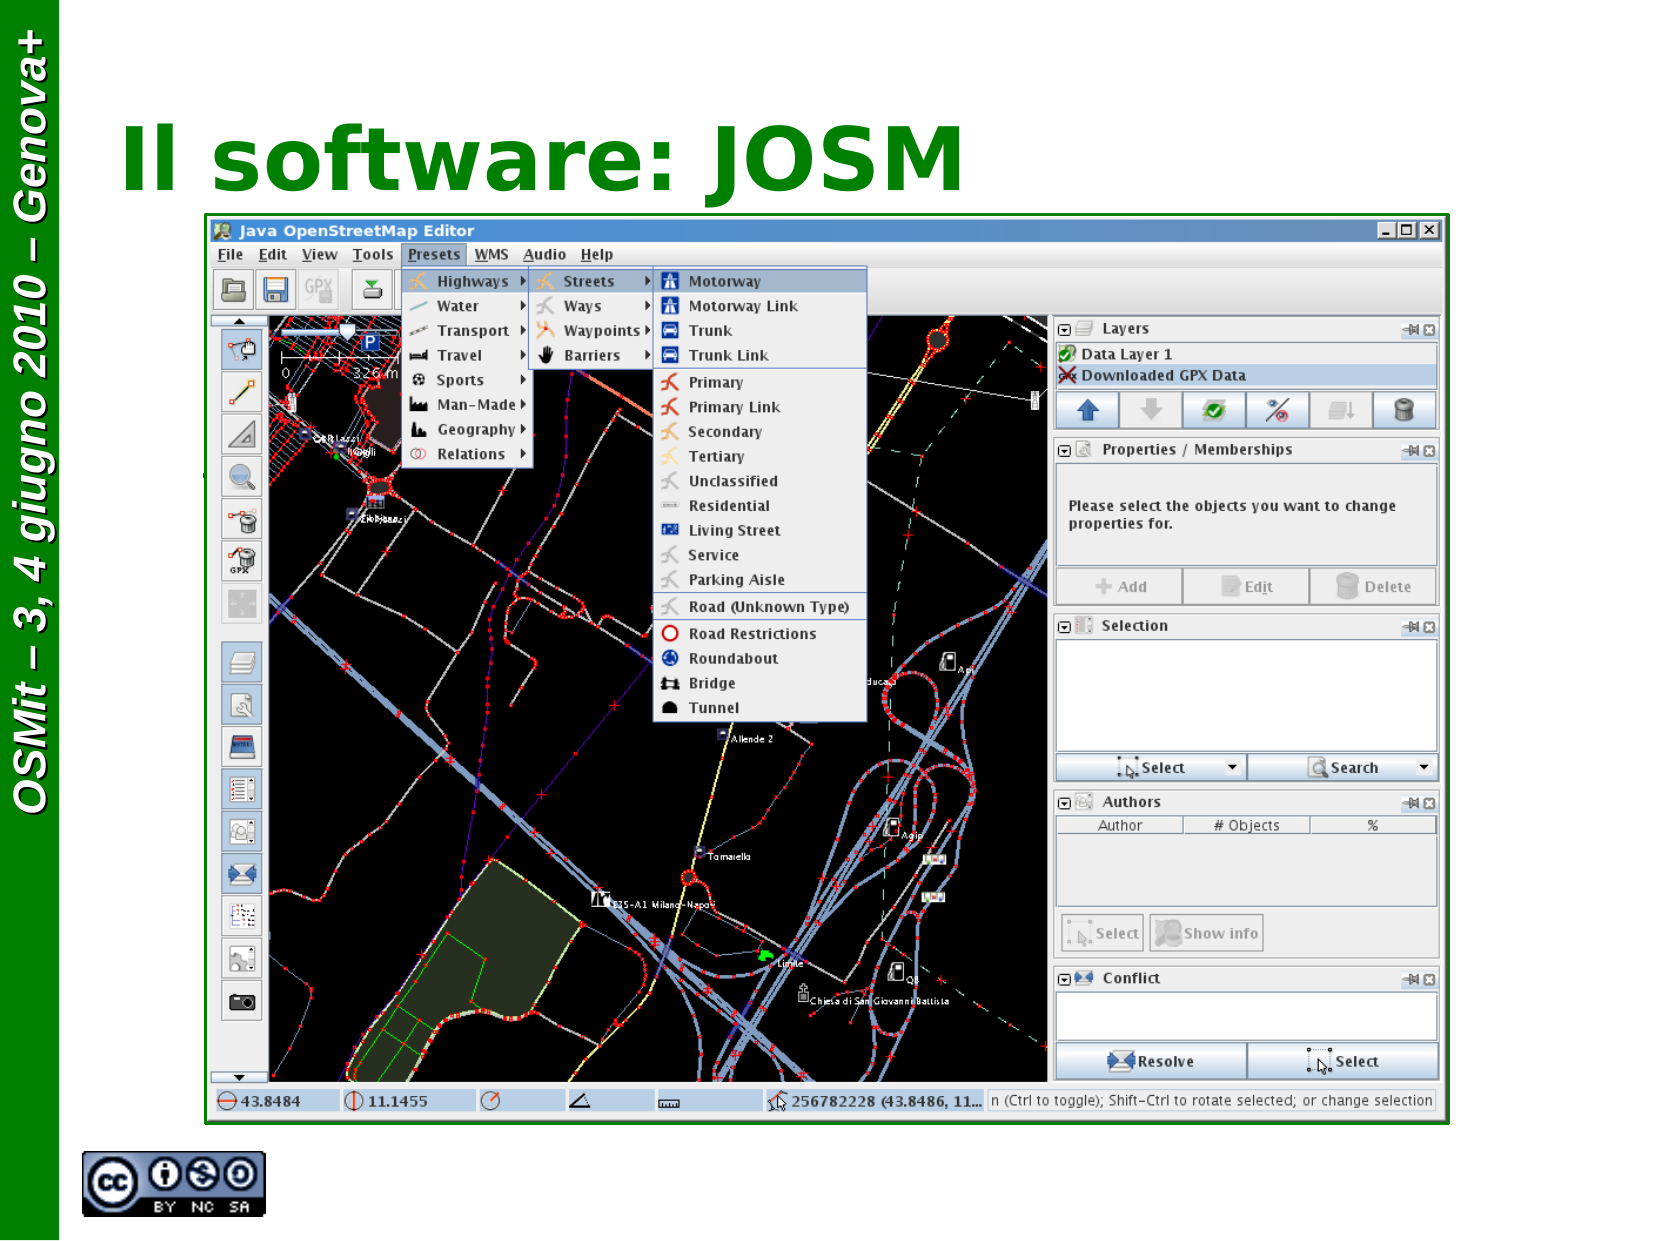

Il software: JOSM
# Applicativo Java, licenza GPL. Richiede SUN-Java.
Può aprire file GPX e caricare mappe WMS. Gestione di layer.
Preset: scelta da menu del tipo di strada, waypoint, ecc.
Vestizione mappa personalizzabile.
Ampia disponibilità di plugin: foto, audio, livegps, validazione, ecc.